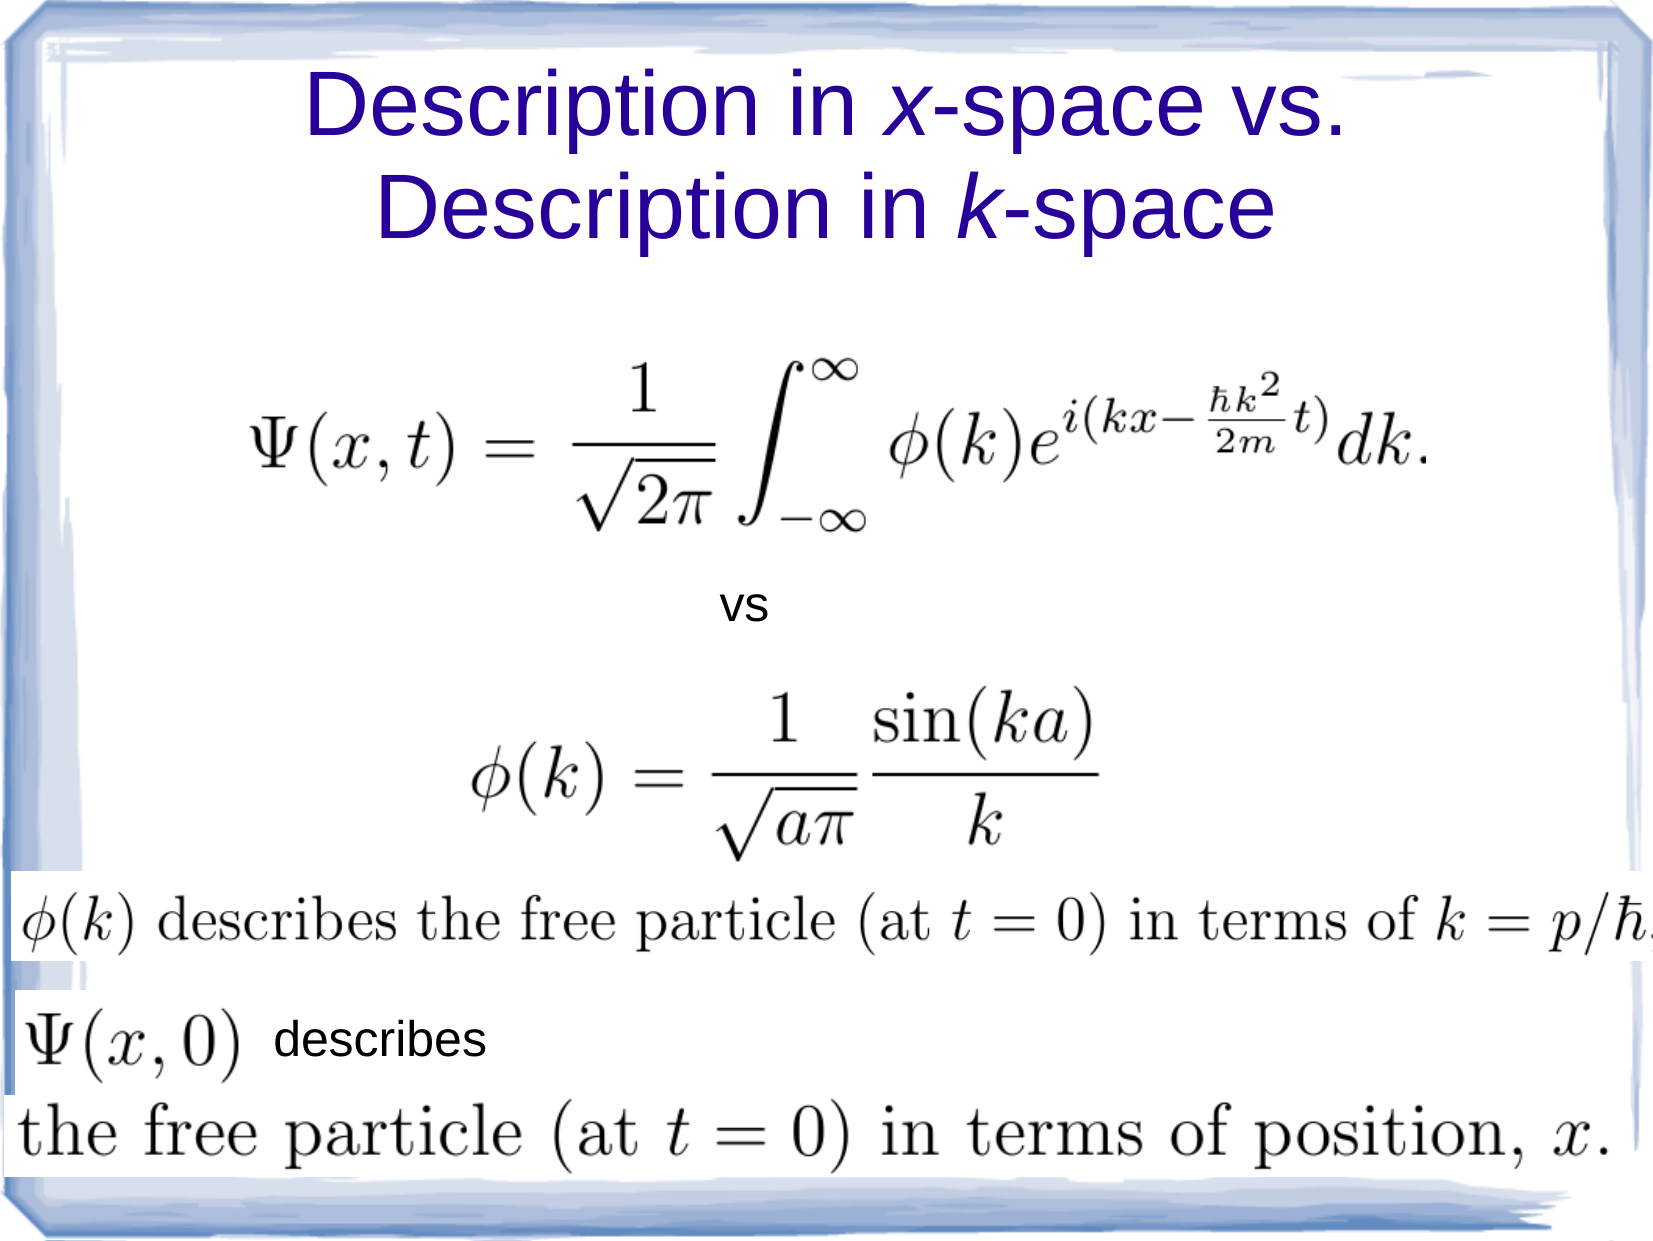

# Description in x-space vs. Description in k-space
vs
describes